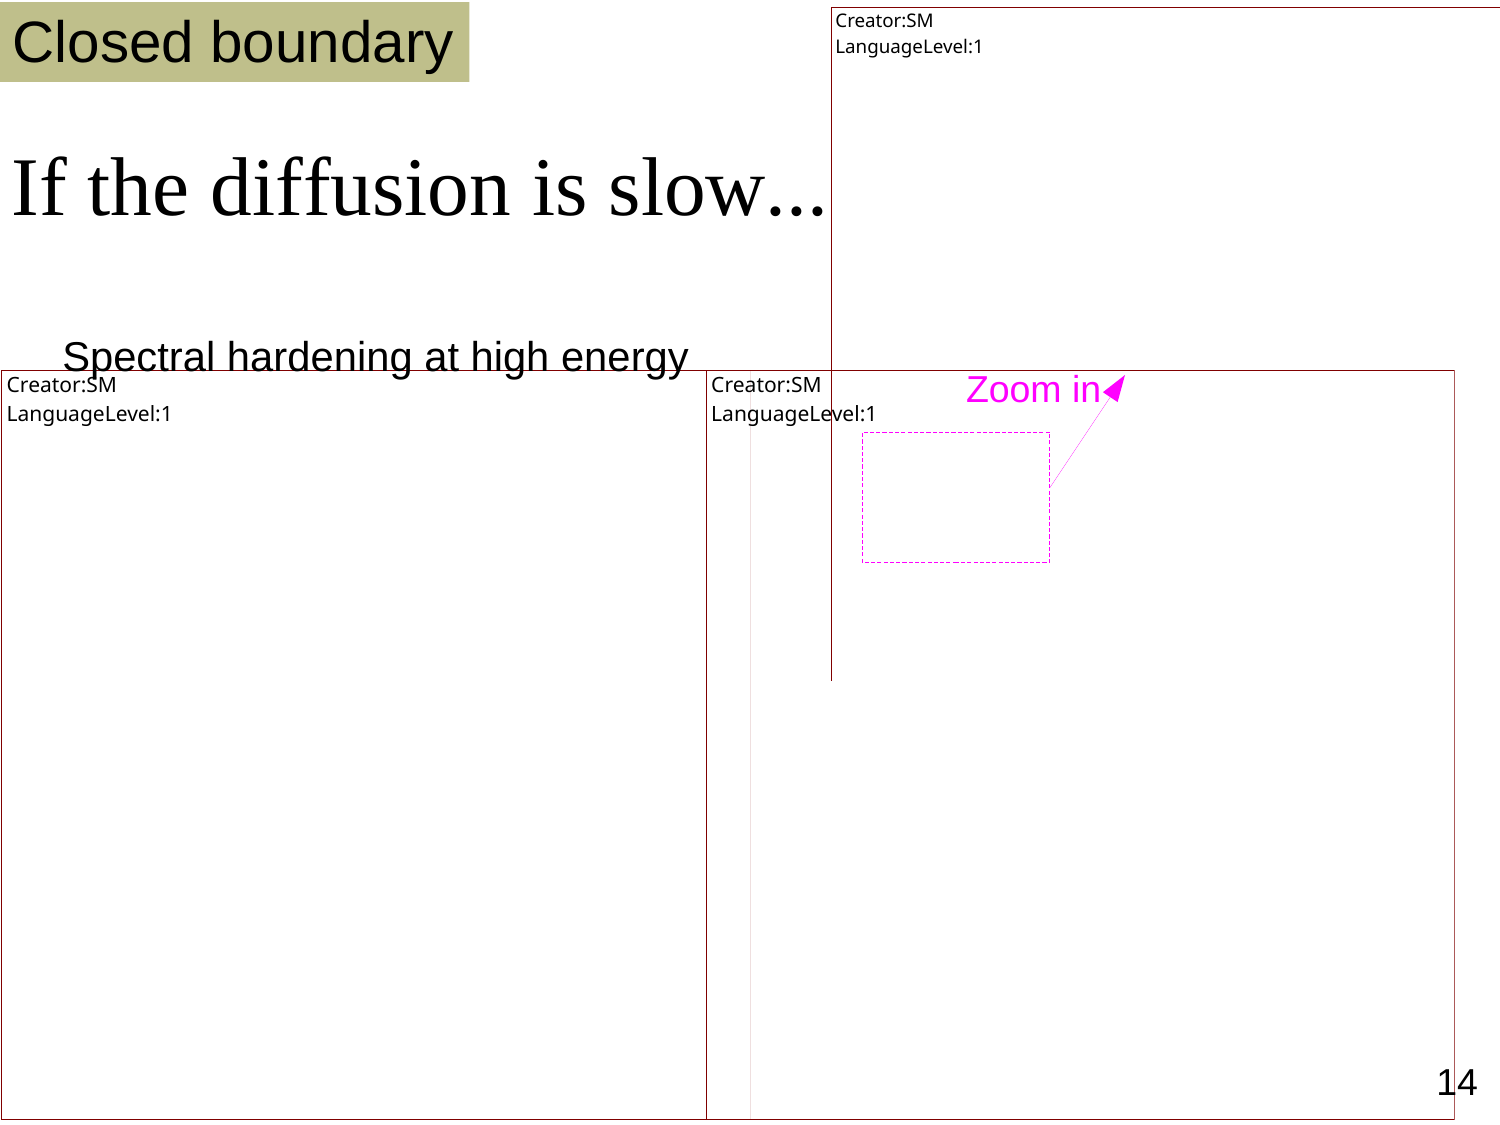

Closed boundary
# If the diffusion is slow...
Spectral hardening at high energy
Zoom in